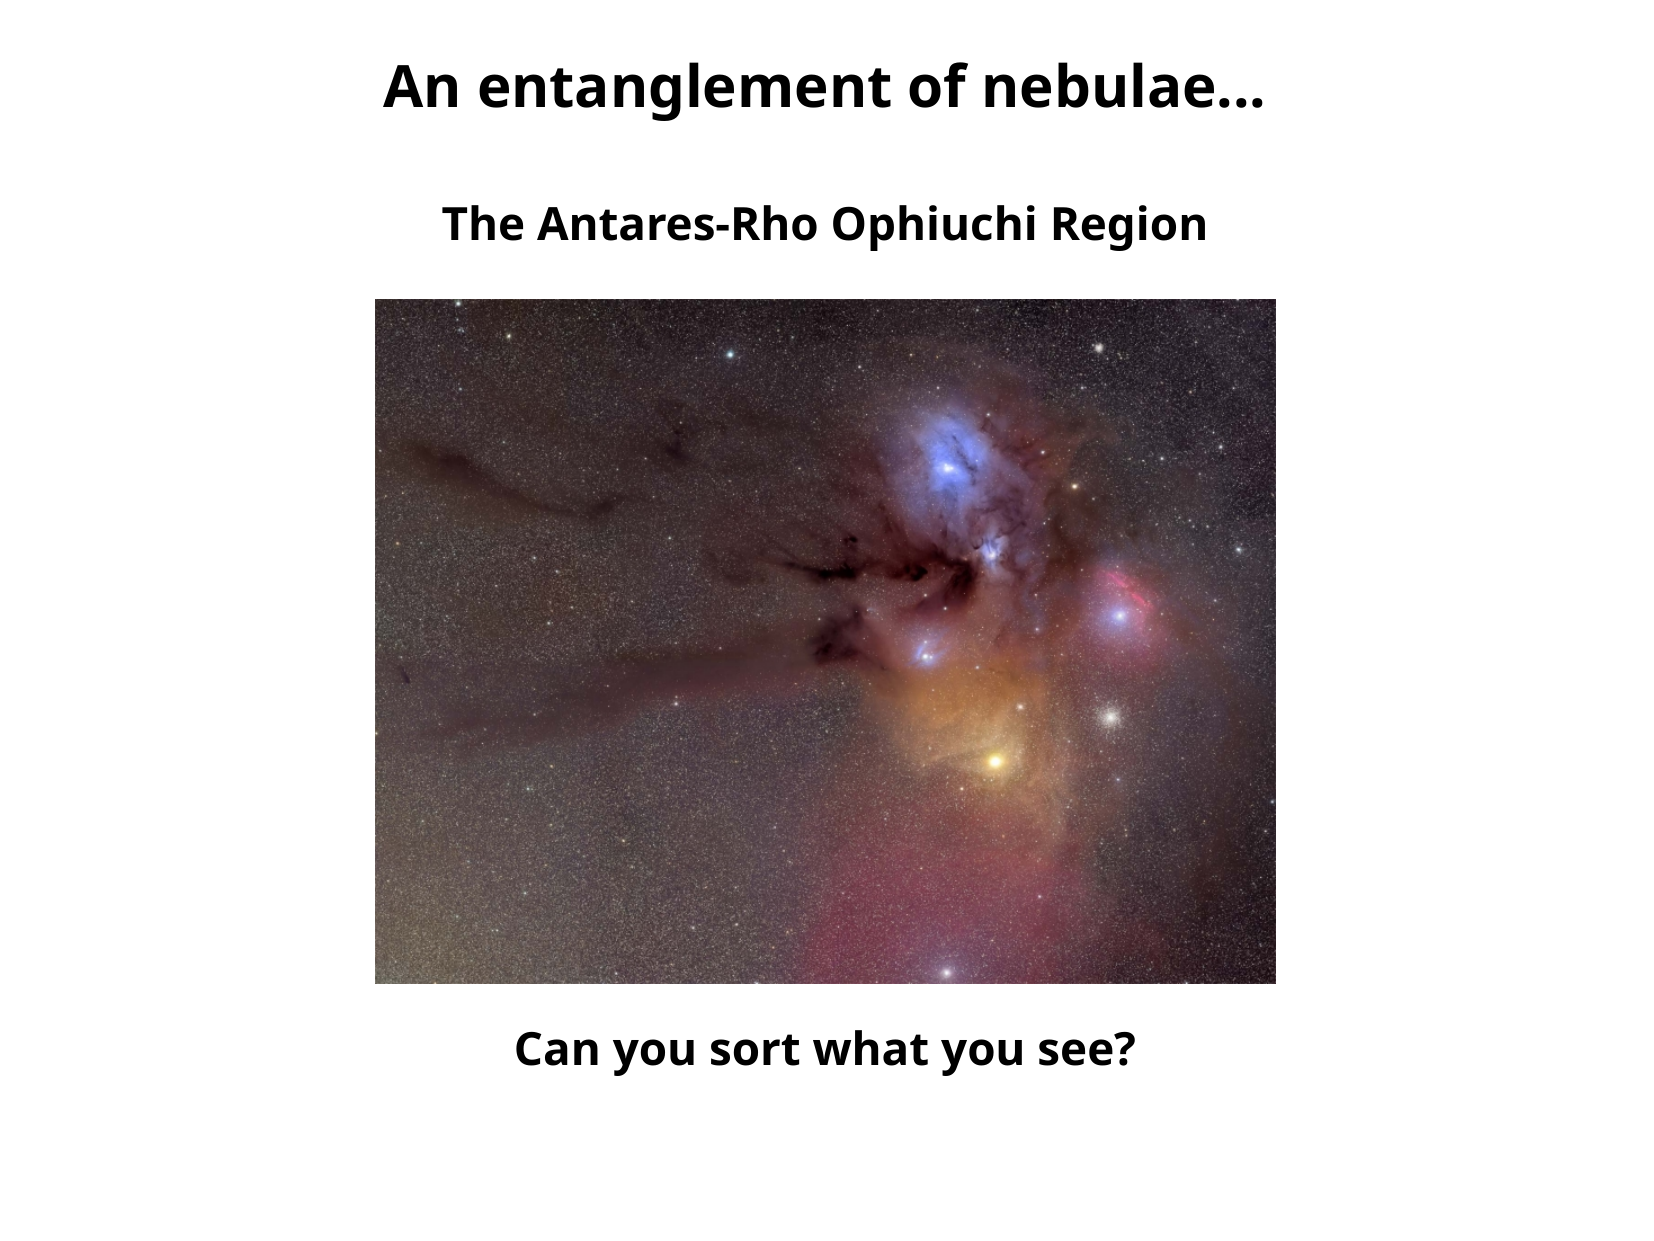

An entanglement of nebulae...
The Antares-Rho Ophiuchi Region
Can you sort what you see?